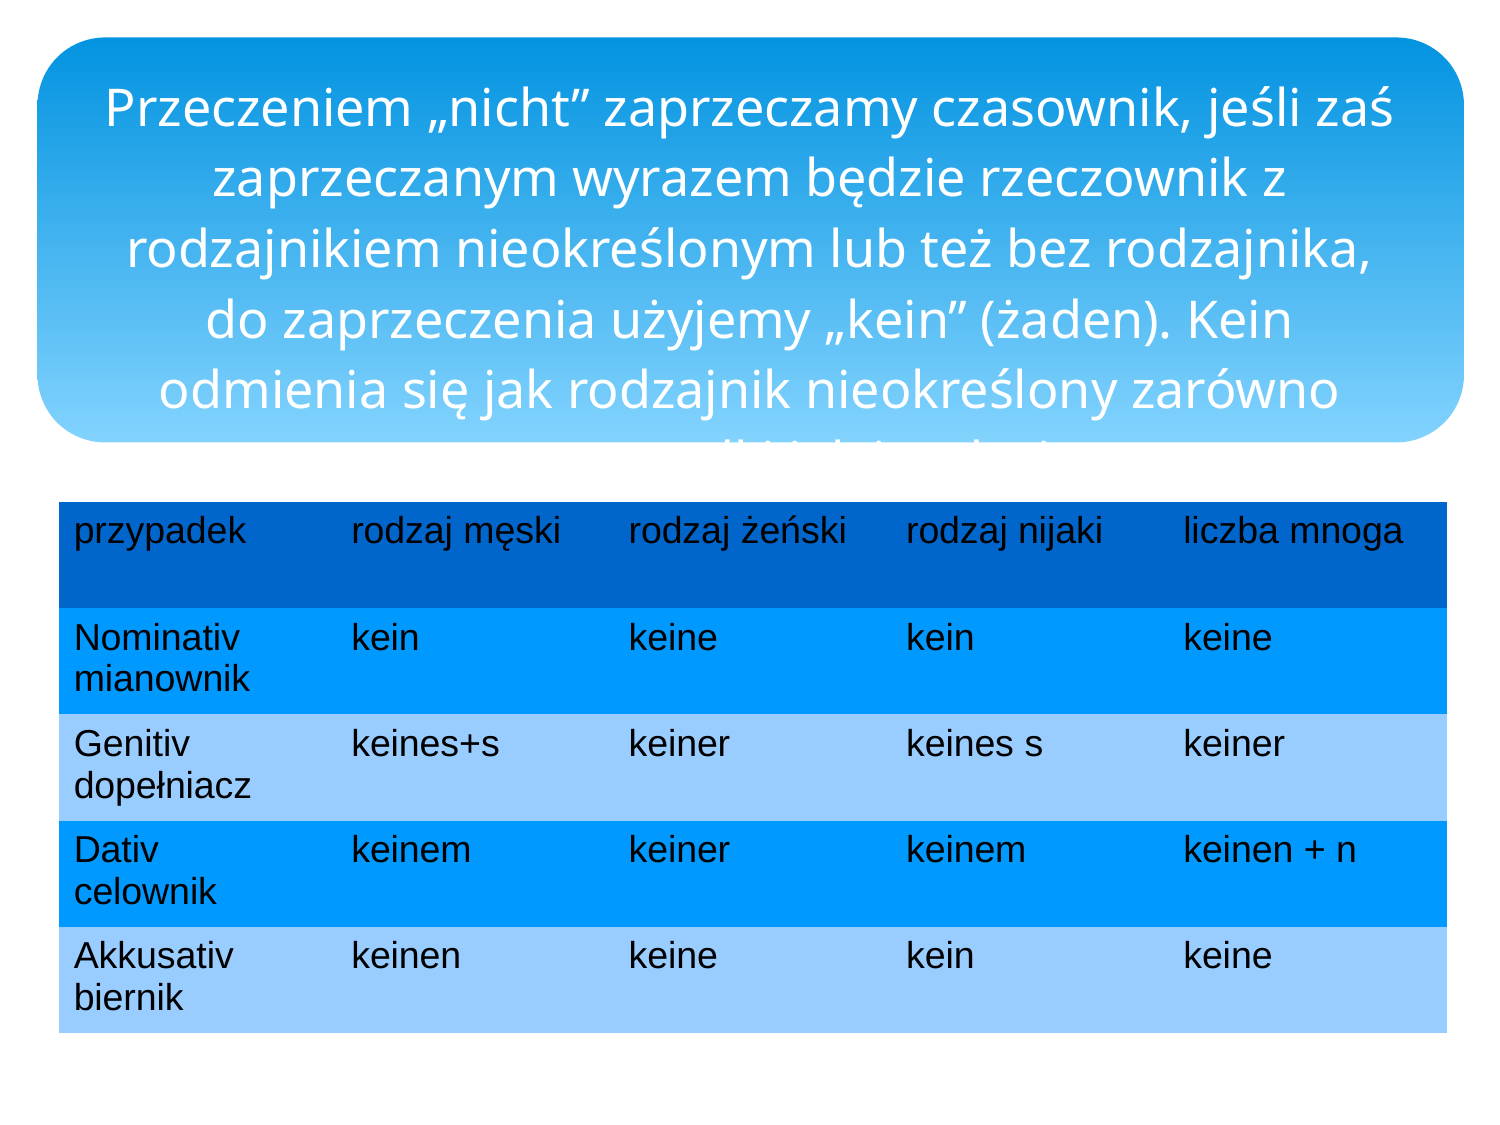

# Przeczeniem „nicht” zaprzeczamy czasownik, jeśli zaś zaprzeczanym wyrazem będzie rzeczownik z rodzajnikiem nieokreślonym lub też bez rodzajnika, do zaprzeczenia użyjemy „kein” (żaden). Kein odmienia się jak rodzajnik nieokreślony zarówno przez przypadki jak i rodzaje.
| przypadek | rodzaj męski | rodzaj żeński | rodzaj nijaki | liczba mnoga |
| --- | --- | --- | --- | --- |
| Nominativ mianownik | kein | keine | kein | keine |
| Genitiv dopełniacz | keines+s | keiner | keines s | keiner |
| Dativ celownik | keinem | keiner | keinem | keinen + n |
| Akkusativ biernik | keinen | keine | kein | keine |